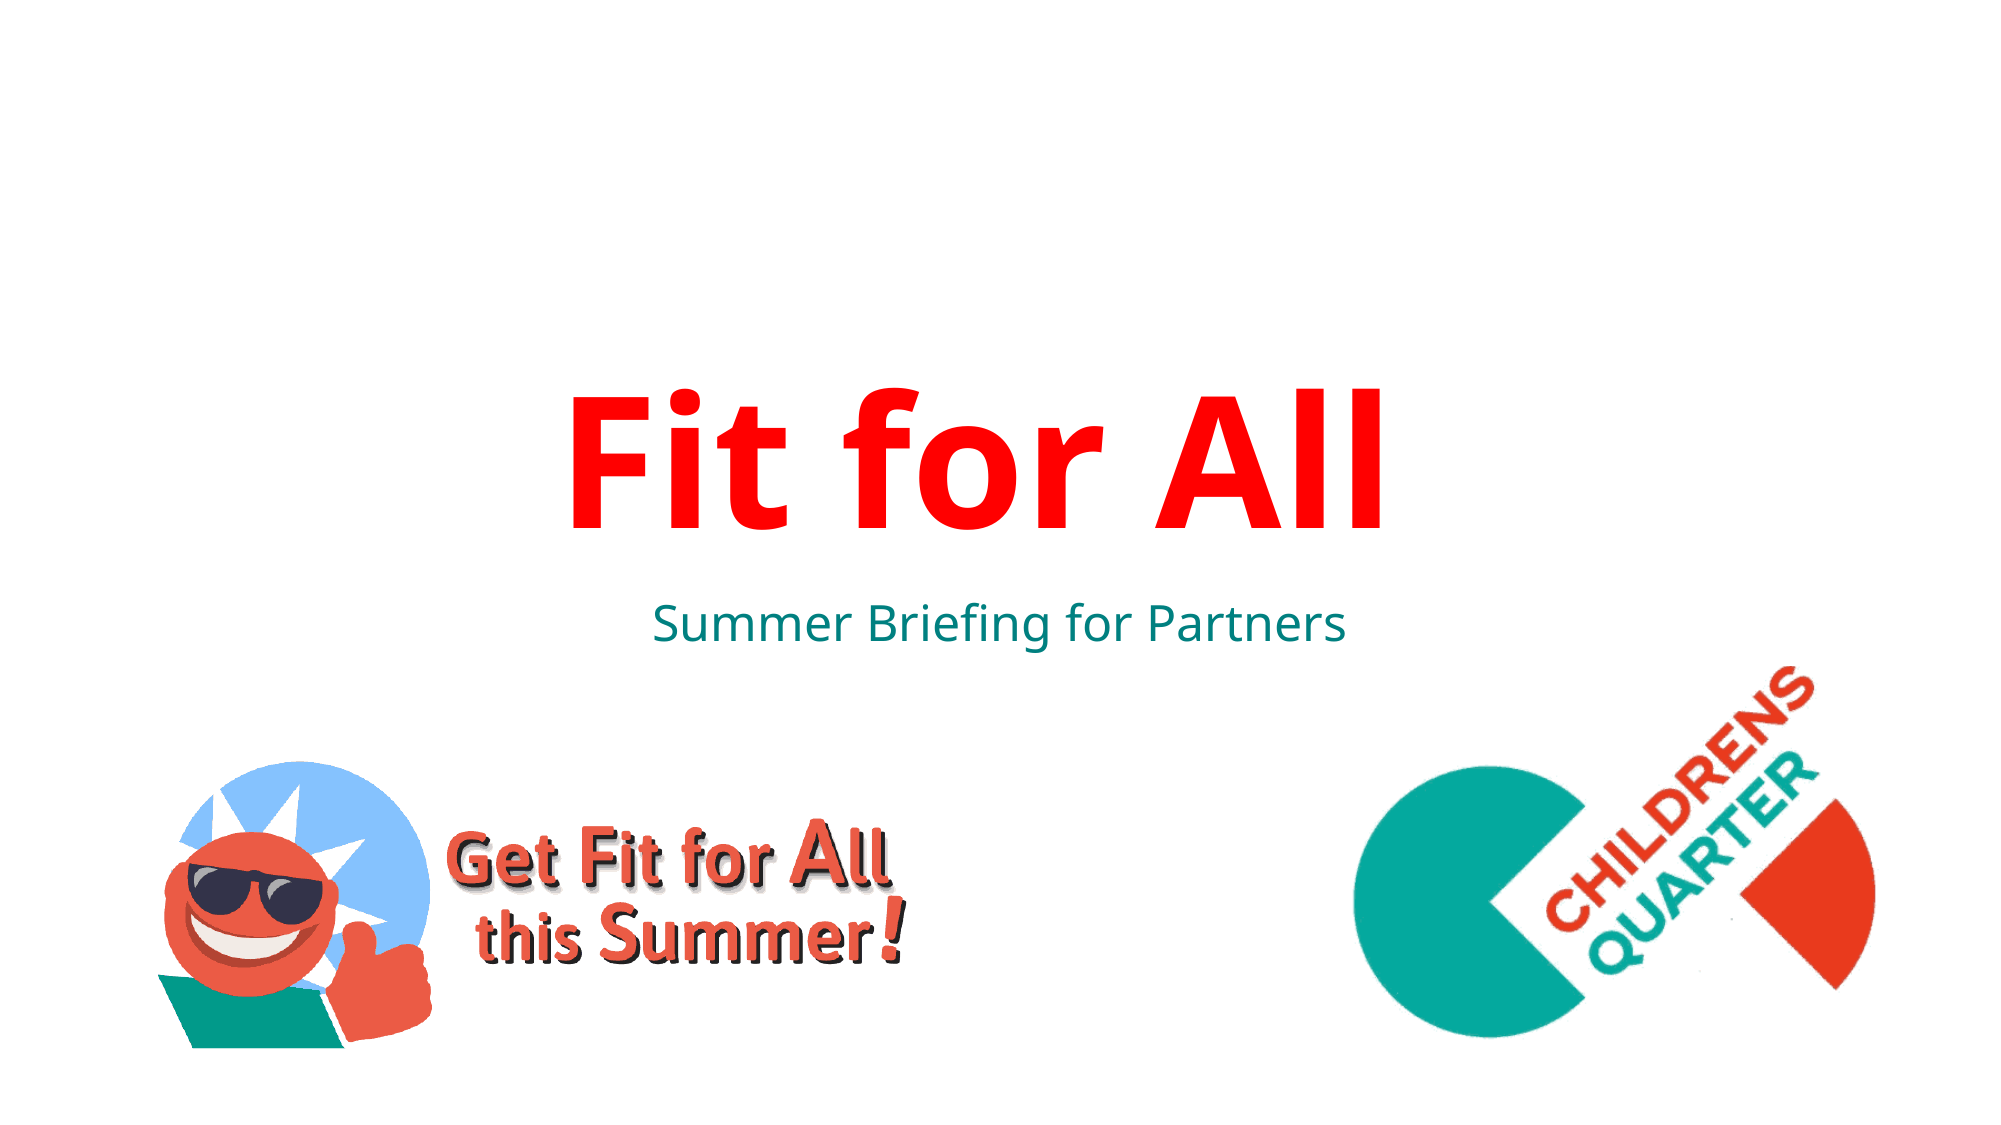

# Fit for All
Summer Briefing for Partners